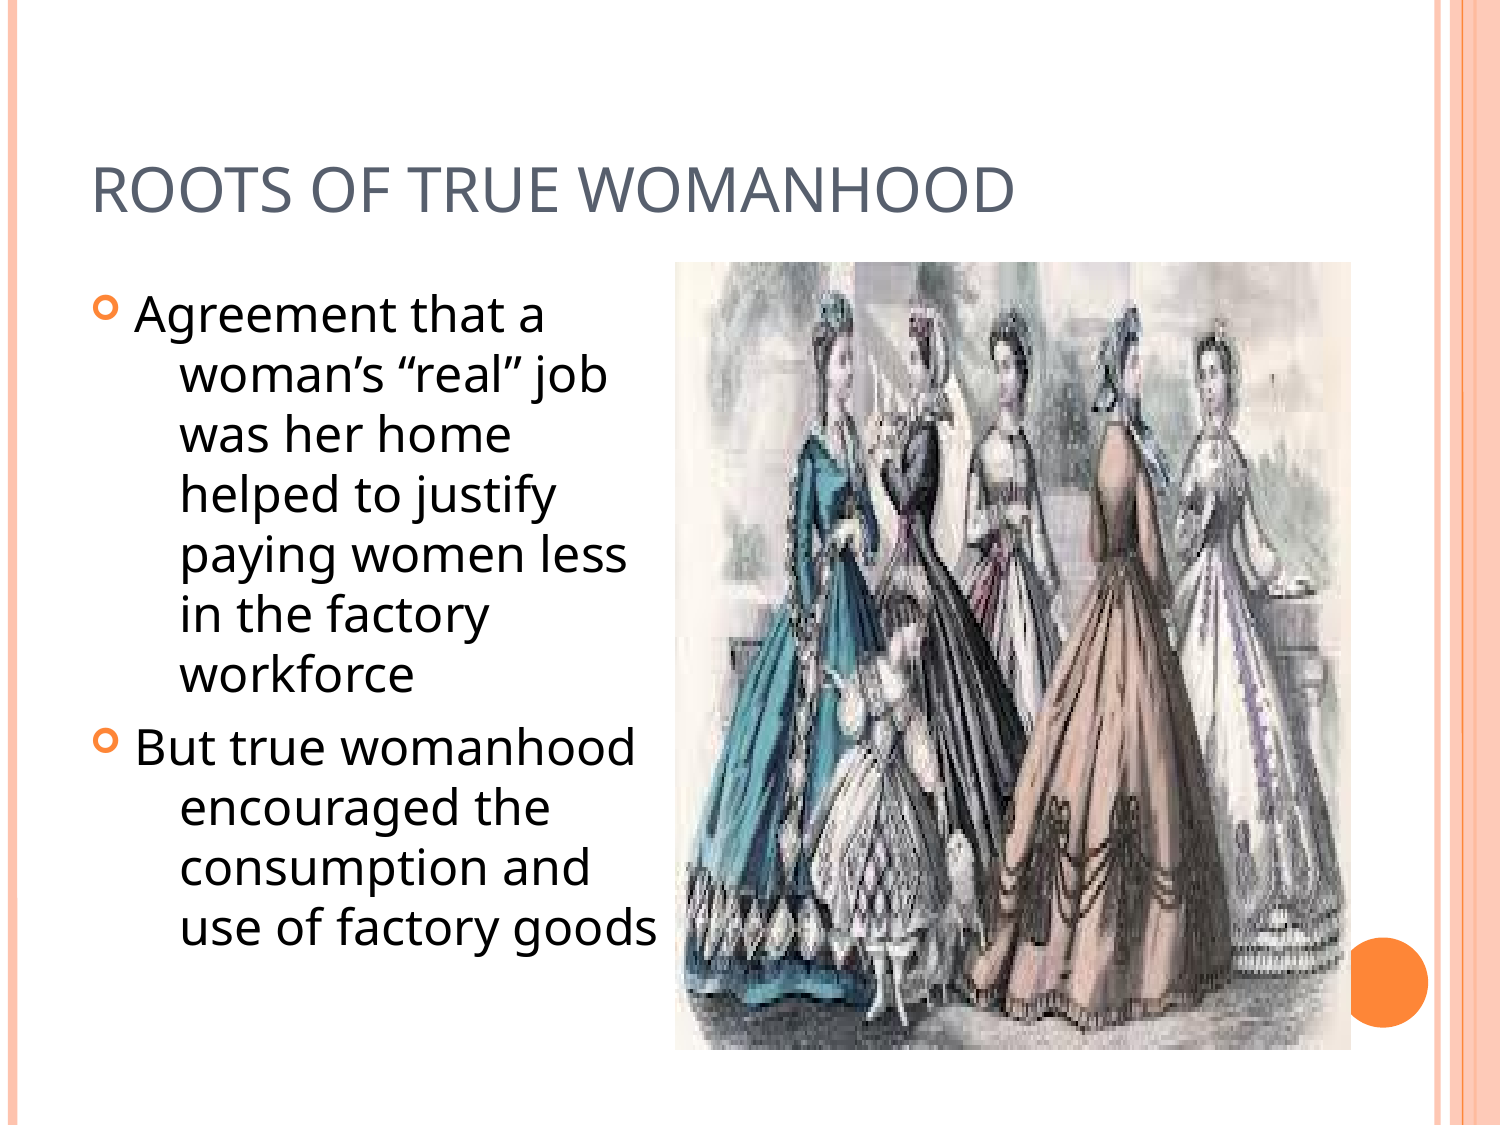

# Roots of True Womanhood
Agreement that a woman’s “real” job was her home helped to justify paying women less in the factory workforce
But true womanhood encouraged the consumption and use of factory goods